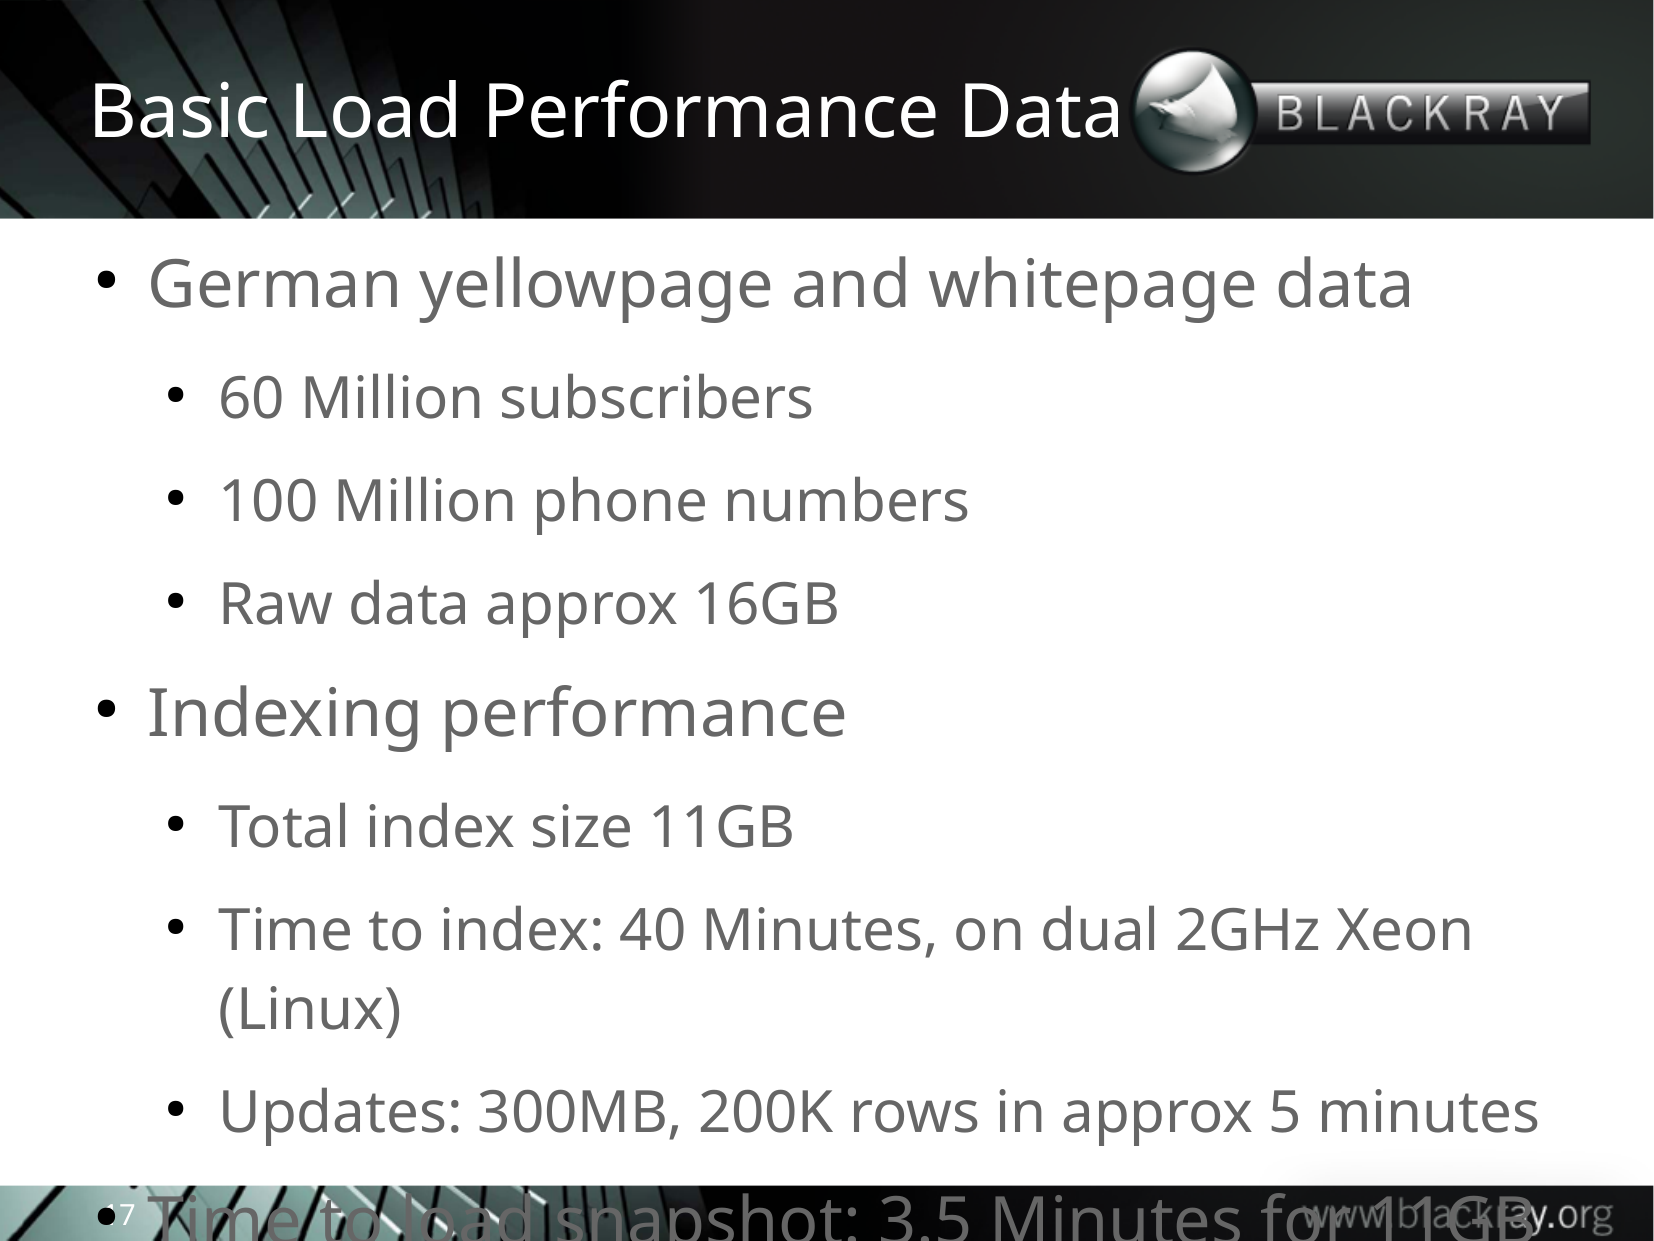

# Basic Load Performance Data
German yellowpage and whitepage data
60 Million subscribers
100 Million phone numbers
Raw data approx 16GB
Indexing performance
Total index size 11GB
Time to index: 40 Minutes, on dual 2GHz Xeon (Linux)
Updates: 300MB, 200K rows in approx 5 minutes
Time to load snapshot: 3.5 Minutes for 11GB